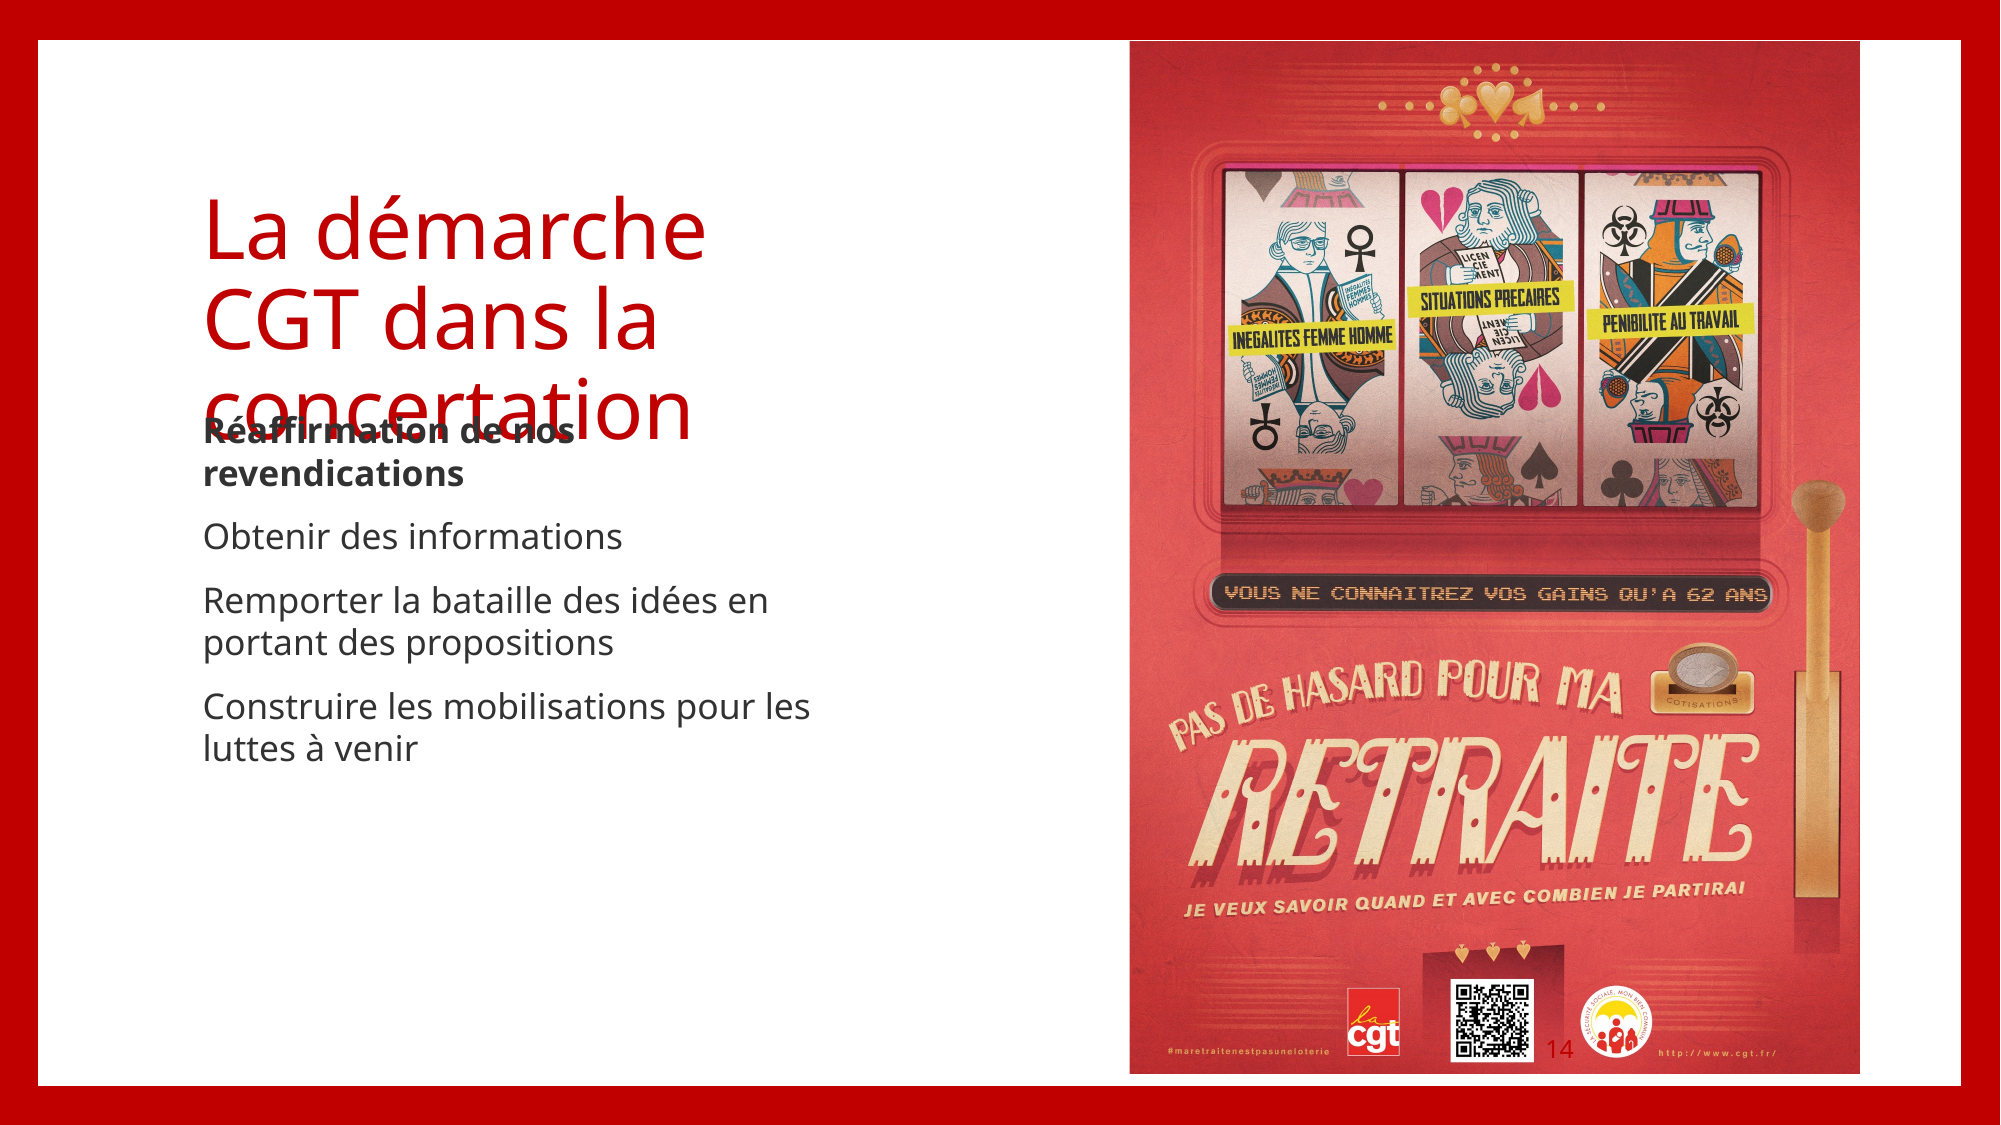

# La démarche CGT dans la concertation
Réaffirmation de nos revendications
Obtenir des informations
Remporter la bataille des idées en portant des propositions
Construire les mobilisations pour les luttes à venir